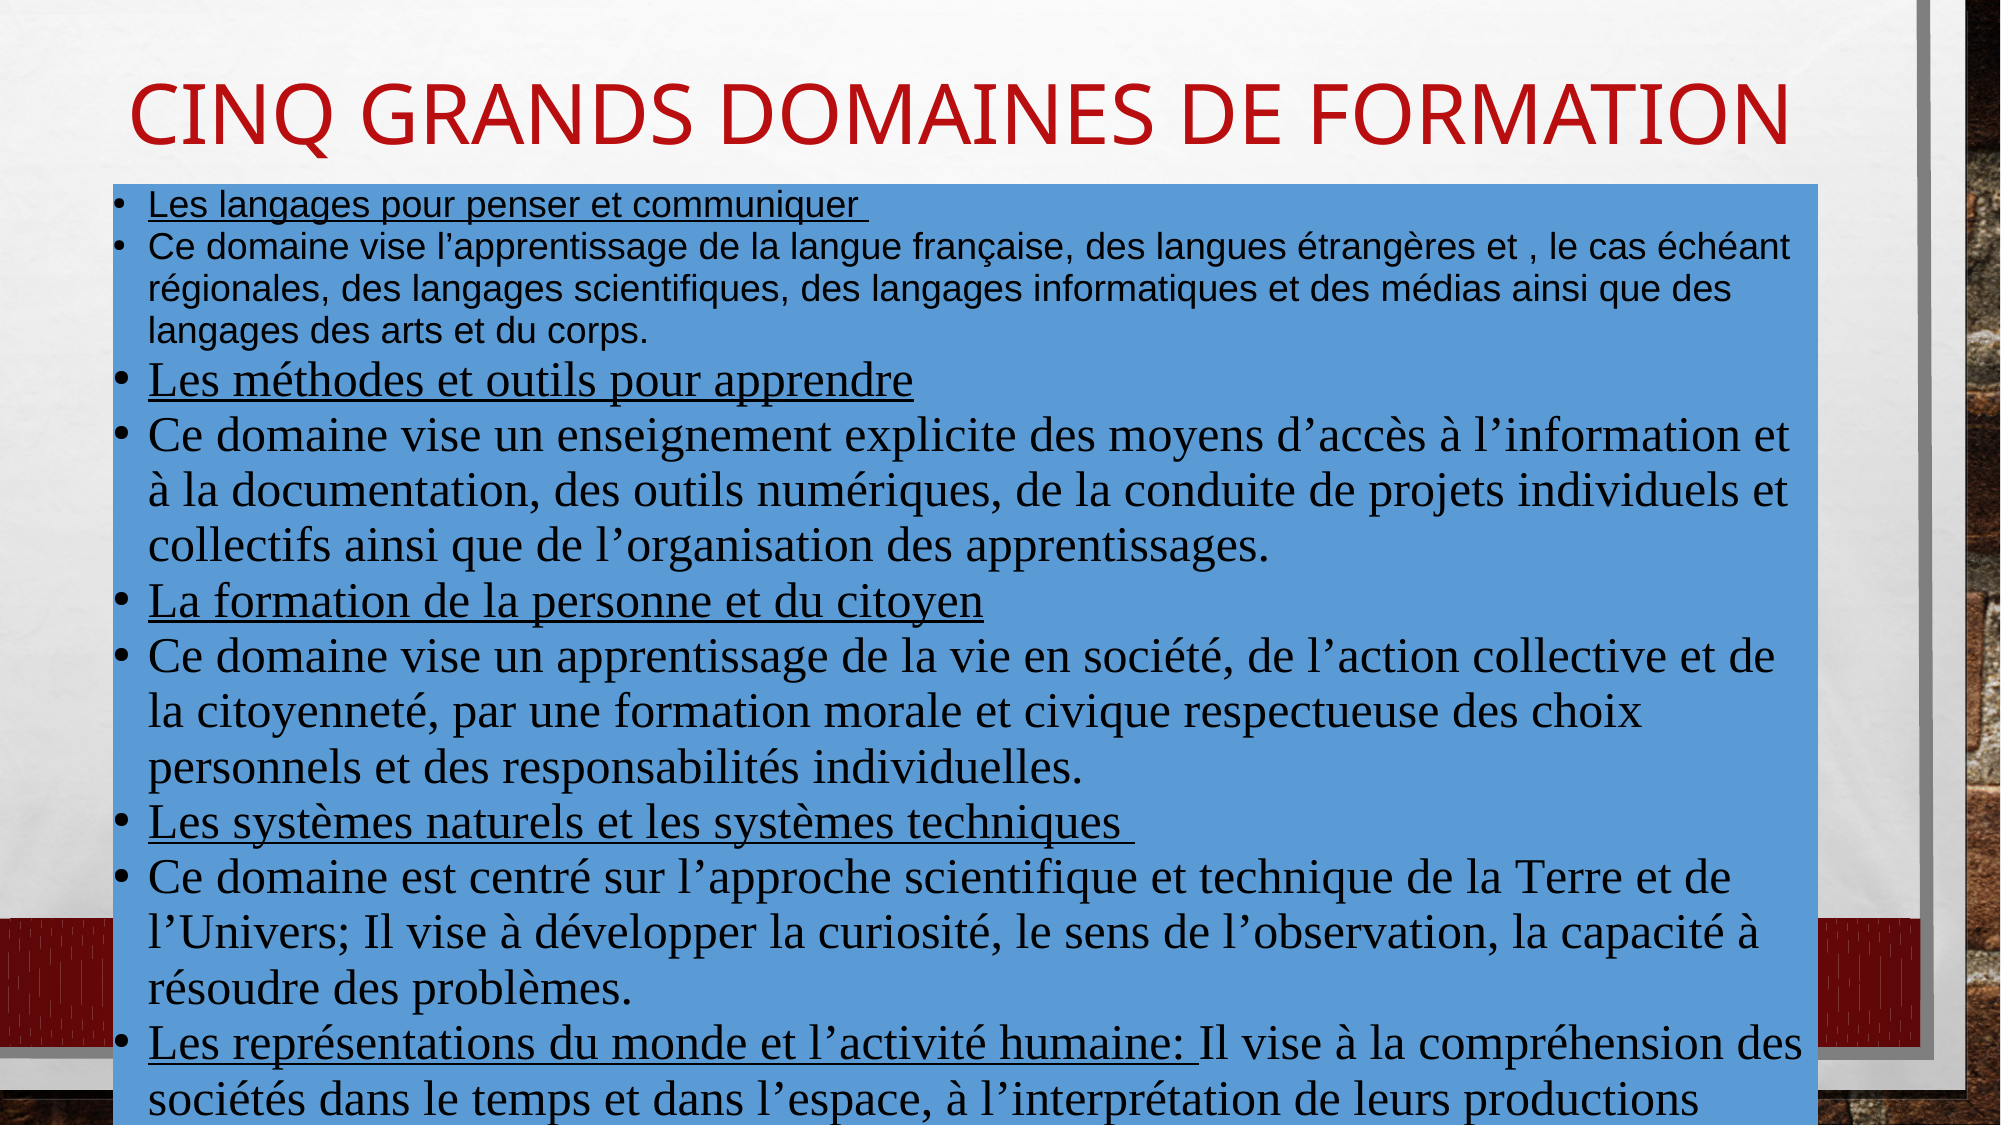

# Cinq grands domaines de formation
| Les langages pour penser et communiquer Ce domaine vise l’apprentissage de la langue française, des langues étrangères et , le cas échéant régionales, des langages scientifiques, des langages informatiques et des médias ainsi que des langages des arts et du corps. |
| --- |
| Les méthodes et outils pour apprendre Ce domaine vise un enseignement explicite des moyens d’accès à l’information et à la documentation, des outils numériques, de la conduite de projets individuels et collectifs ainsi que de l’organisation des apprentissages. |
| La formation de la personne et du citoyen Ce domaine vise un apprentissage de la vie en société, de l’action collective et de la citoyenneté, par une formation morale et civique respectueuse des choix personnels et des responsabilités individuelles. |
| Les systèmes naturels et les systèmes techniques Ce domaine est centré sur l’approche scientifique et technique de la Terre et de l’Univers; Il vise à développer la curiosité, le sens de l’observation, la capacité à résoudre des problèmes. |
| Les représentations du monde et l’activité humaine: Il vise à la compréhension des sociétés dans le temps et dans l’espace, à l’interprétation de leurs productions culturelles et à la connaissance du monde social contemporain. |